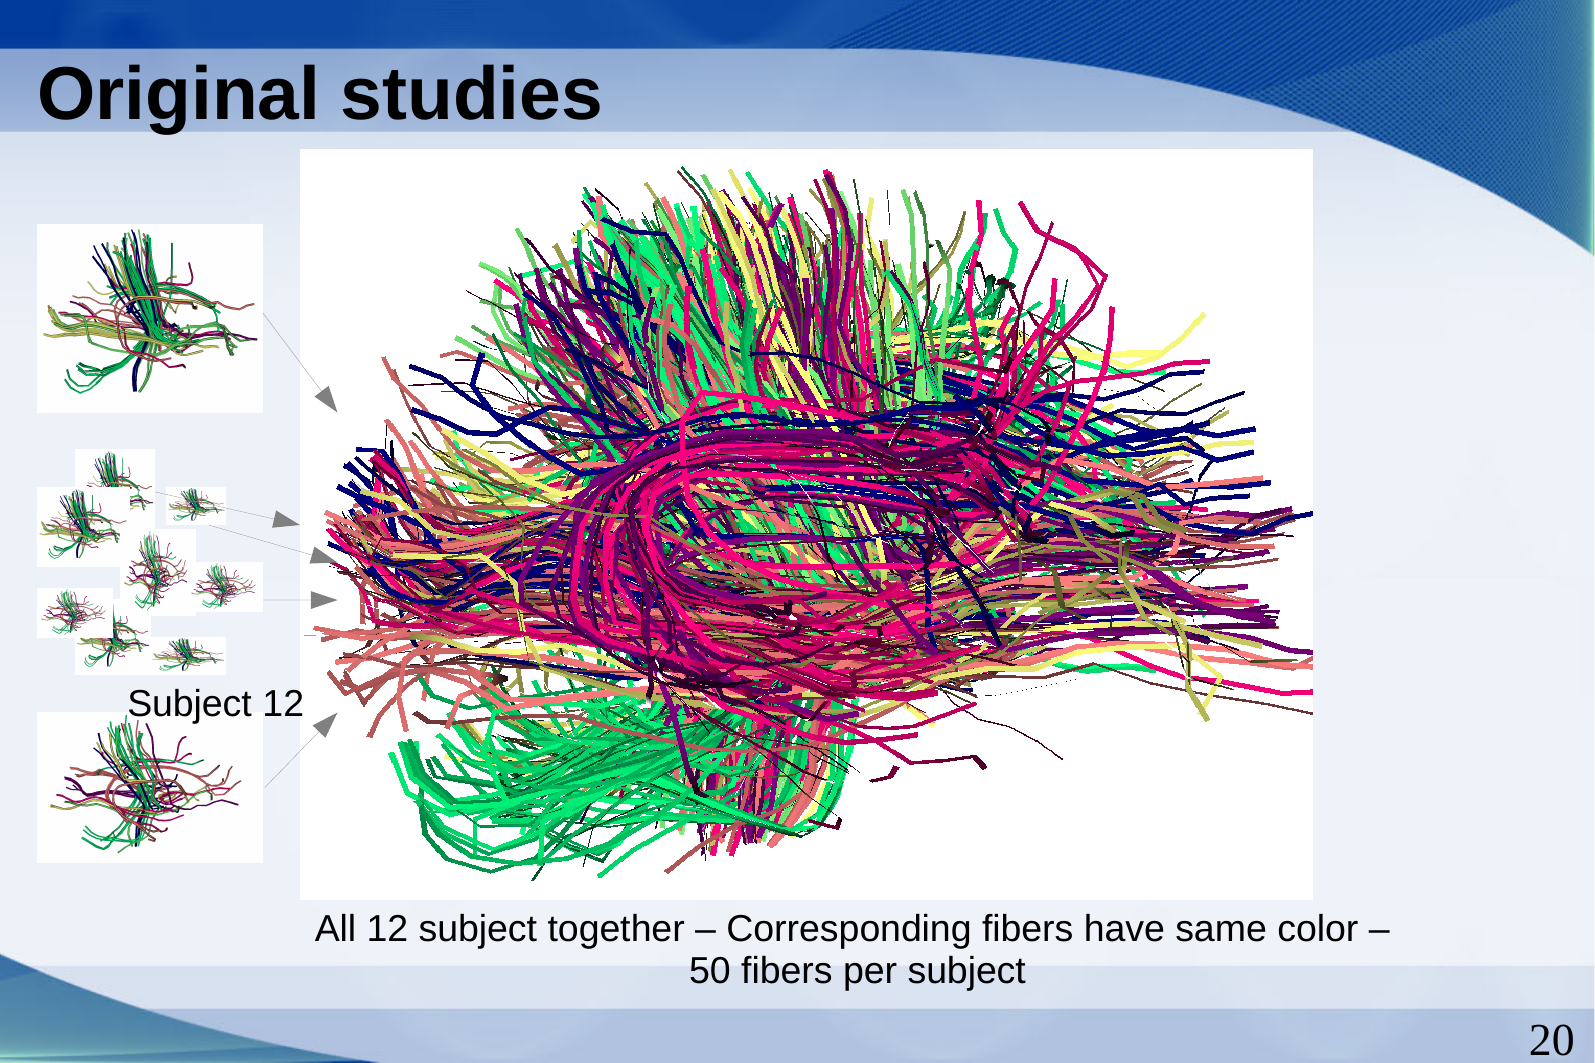

# Original studies
Subject 12
All 12 subject together – Corresponding fibers have same color –
50 fibers per subject
20